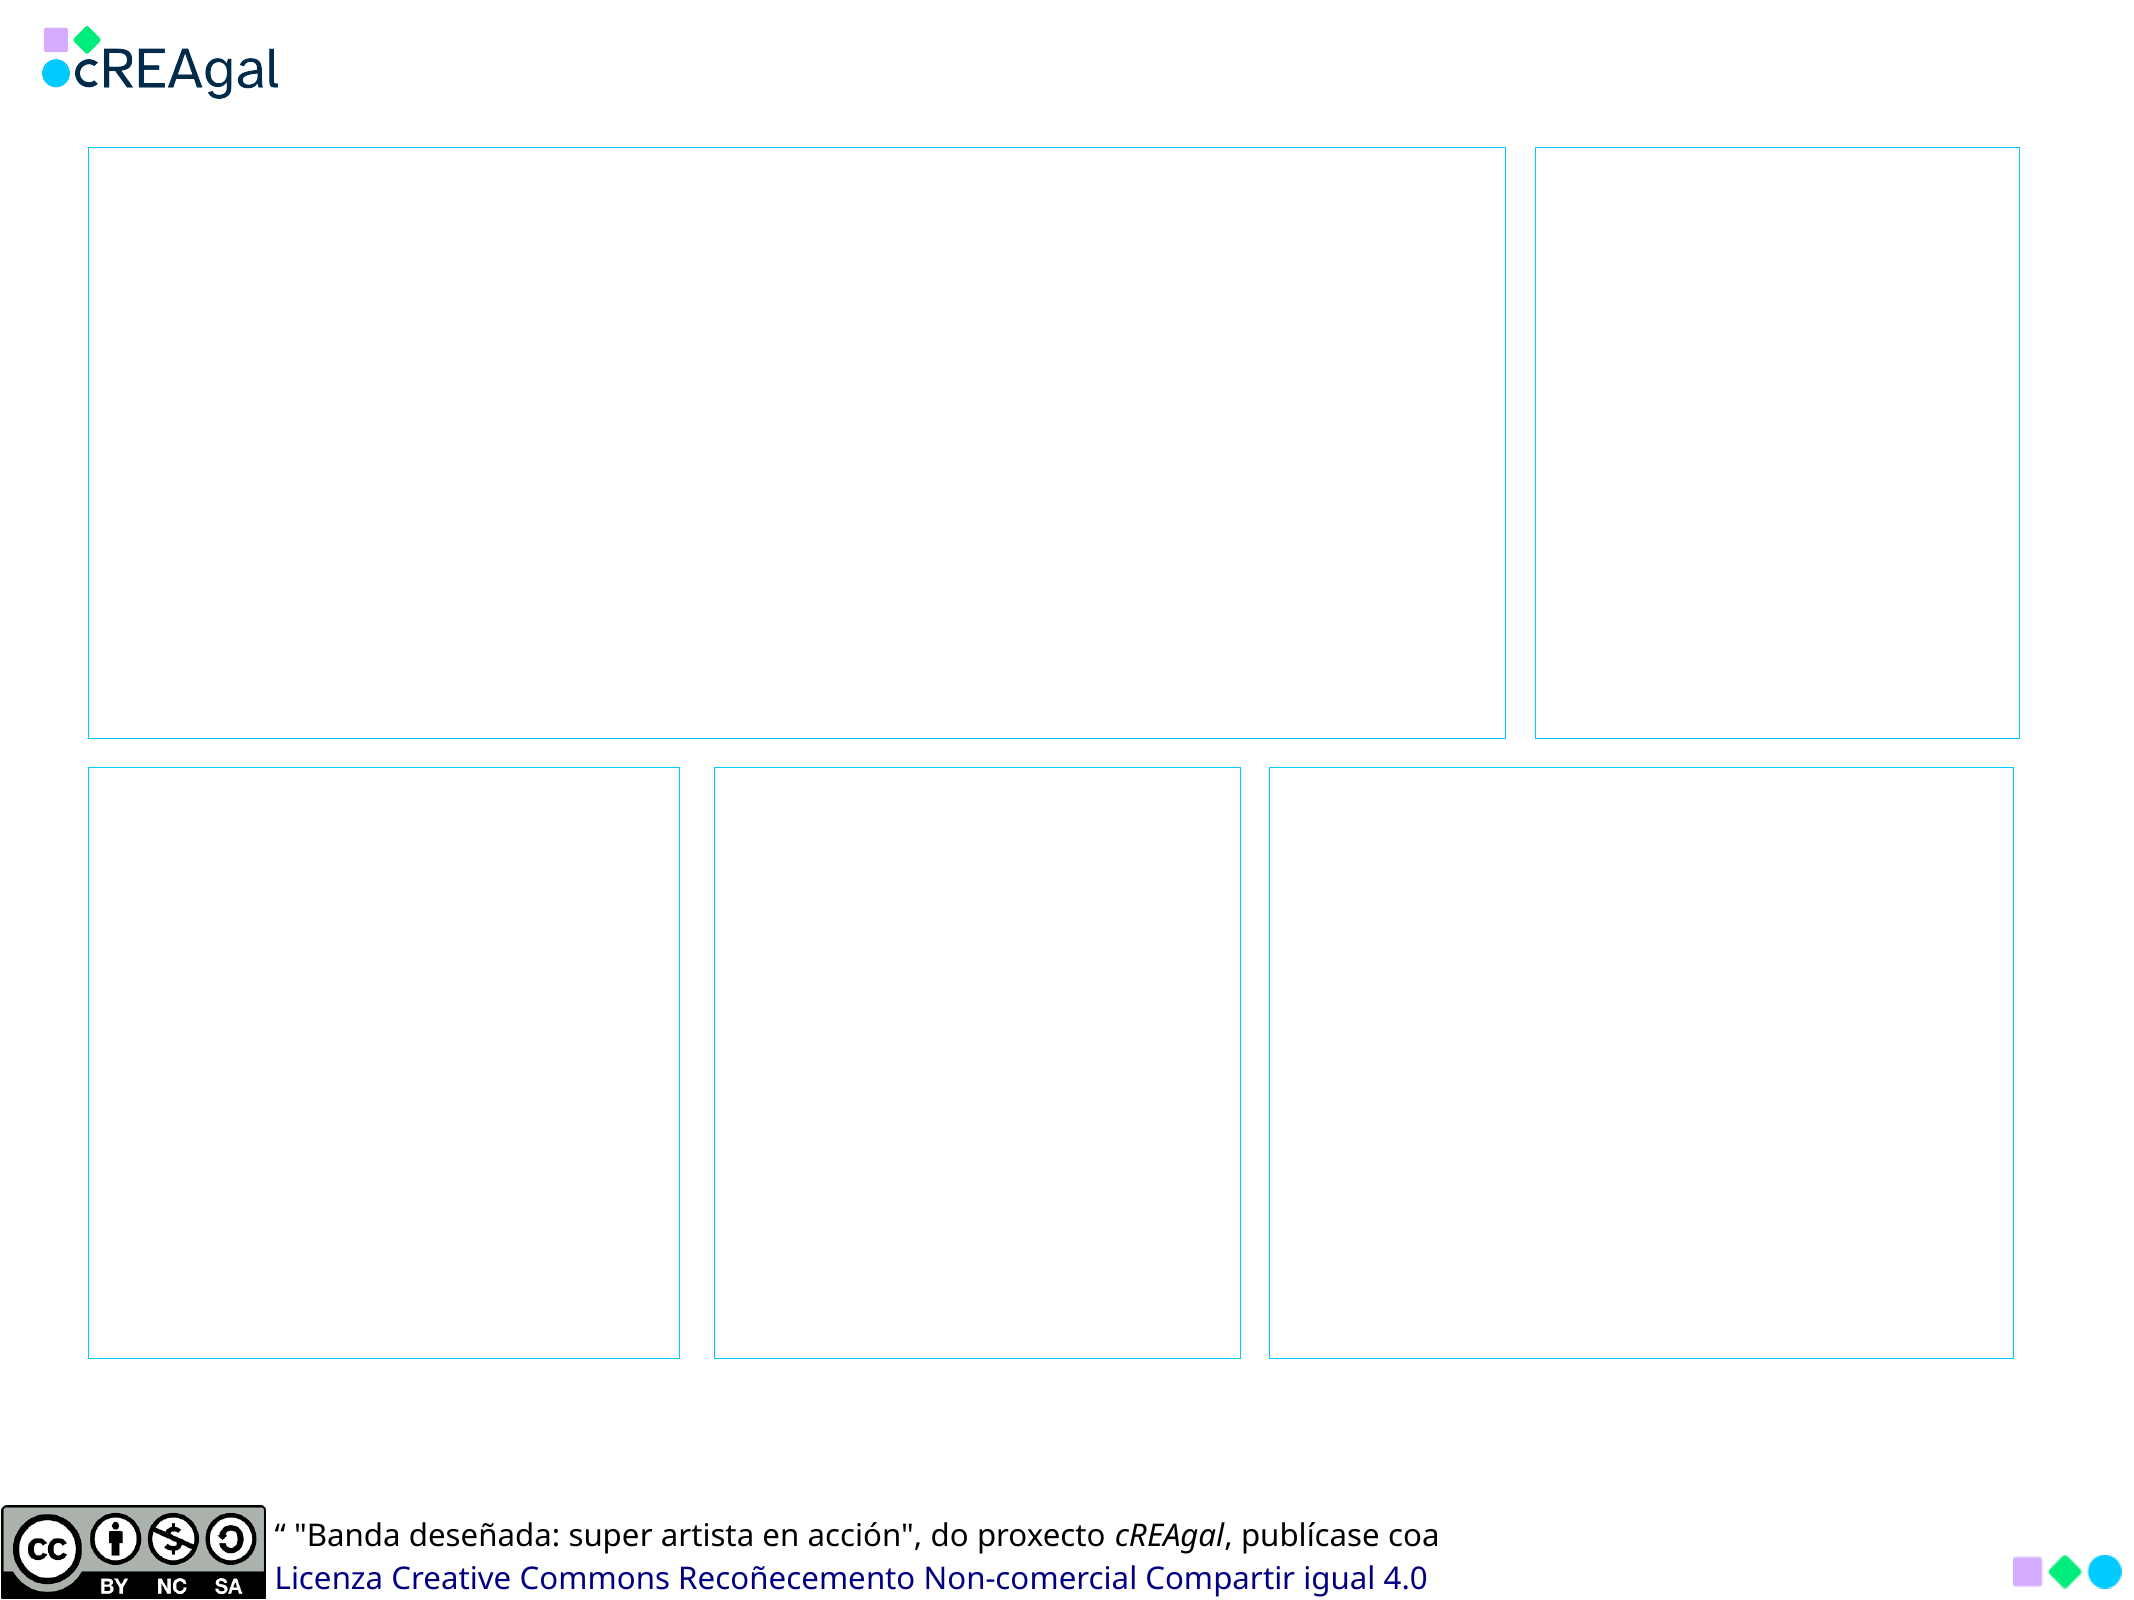

“ "Banda deseñada: super artista en acción", do proxecto cREAgal, publícase coa Licenza Creative Commons Recoñecemento Non-comercial Compartir igual 4.0